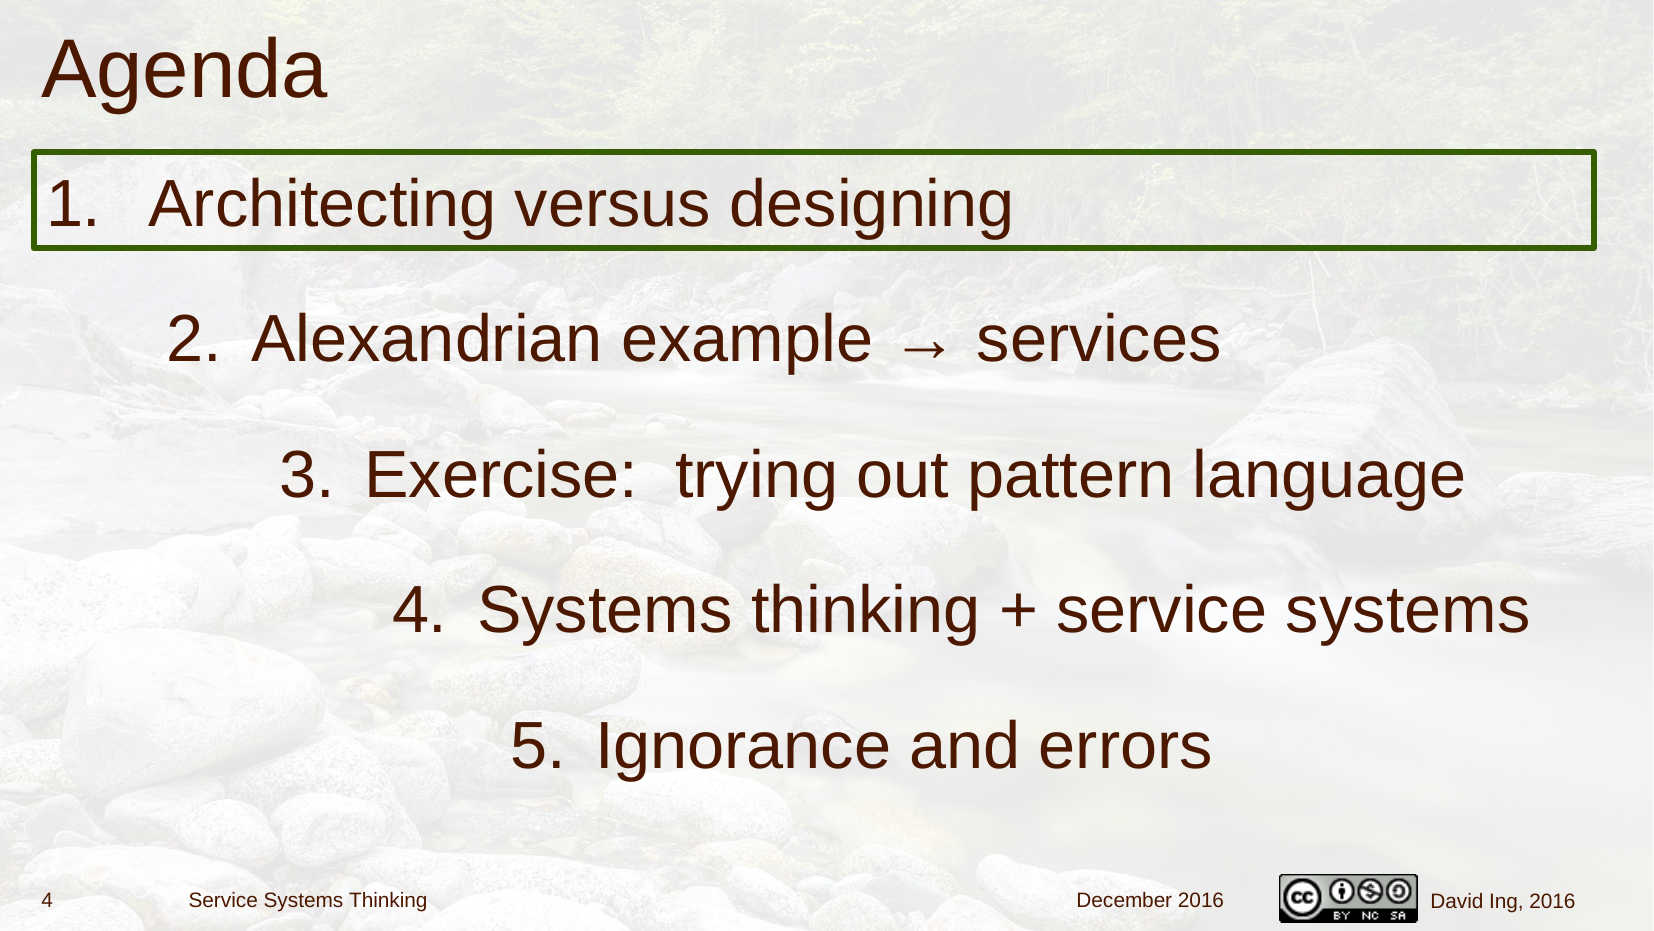

# Agenda
| 1. | Architecting versus designing | | | | |
| --- | --- | --- | --- | --- | --- |
| | 2. | Alexandrian example → services | | | |
| | | 3. | Exercise: trying out pattern language | | |
| | | | 4. | Systems thinking + service systems | |
| | | | | 5. | Ignorance and errors |
Service Systems Thinking
December 2016
4